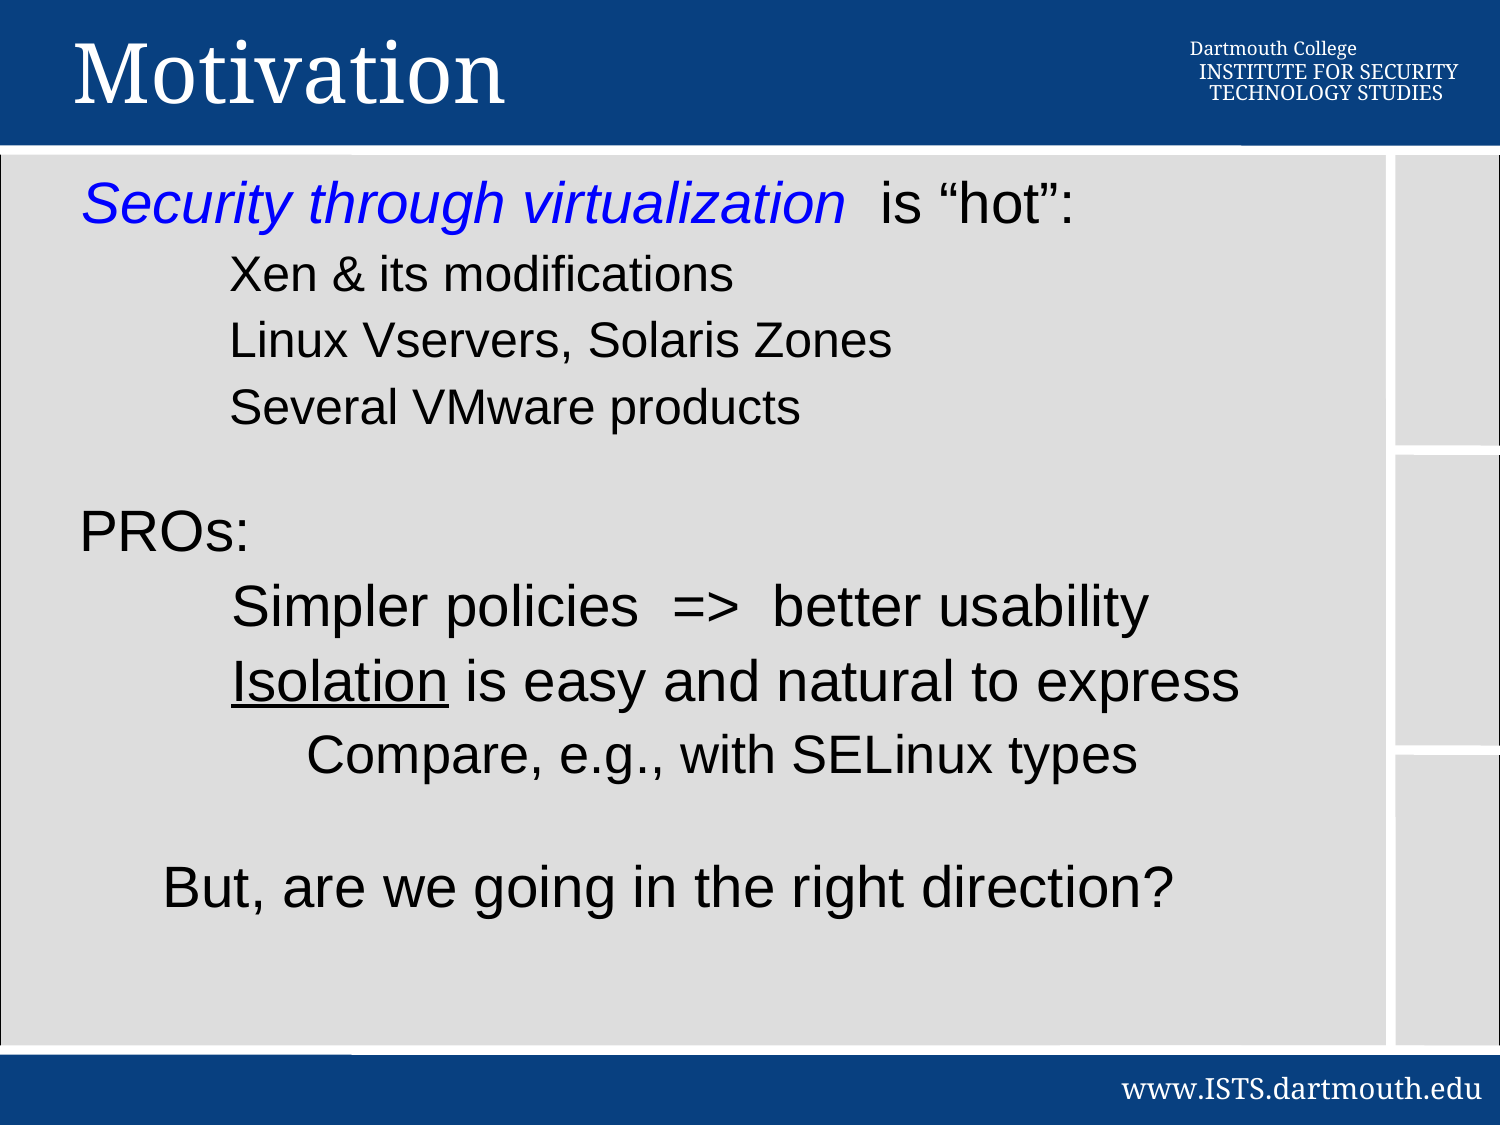

Motivation
Dartmouth College
INSTITUTE FOR SECURITY
TECHNOLOGY STUDIES
# Security through virtualization is “hot”:
 Xen & its modifications
 Linux Vservers, Solaris Zones
 Several VMware products
 PROs:
 Simpler policies => better usability
 Isolation is easy and natural to express
 Compare, e.g., with SELinux types
 But, are we going in the right direction?
www.ISTS.dartmouth.edu